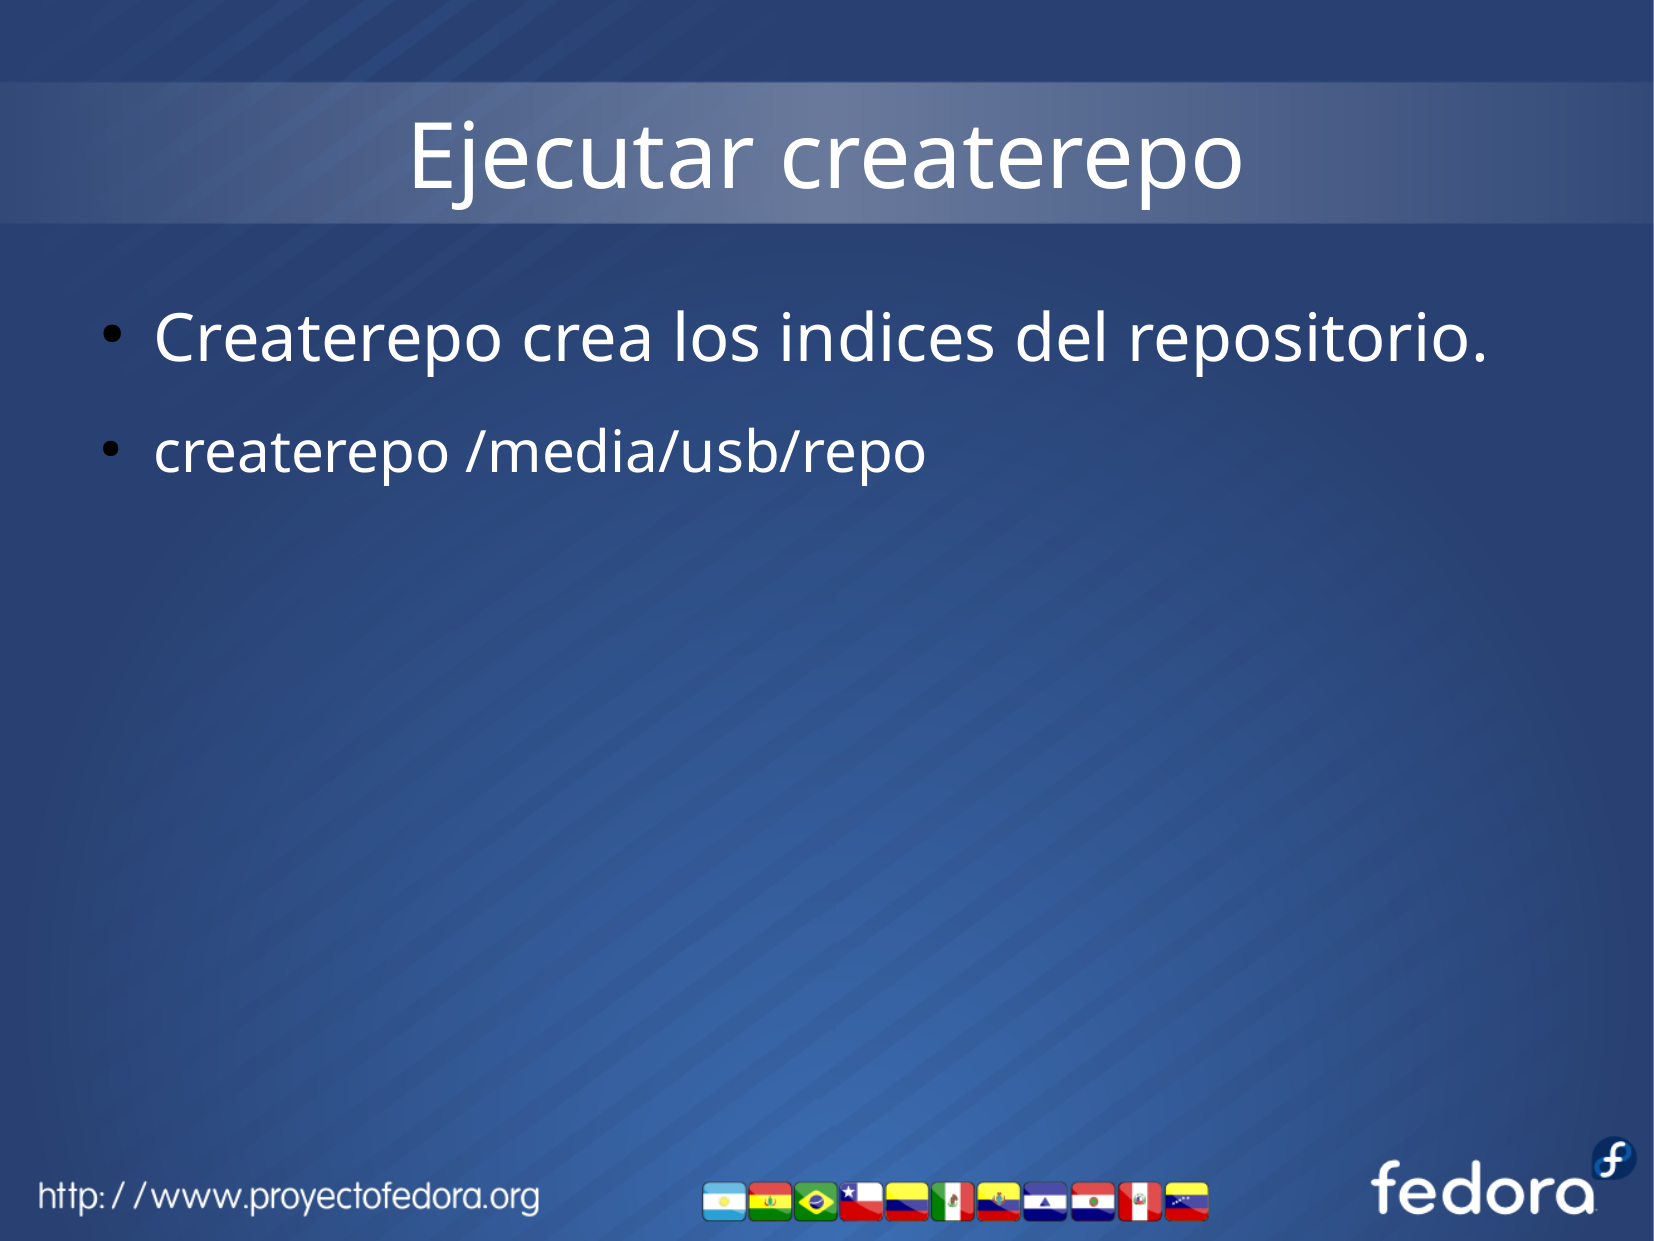

# Ejecutar createrepo
Createrepo crea los indices del repositorio.
createrepo /media/usb/repo